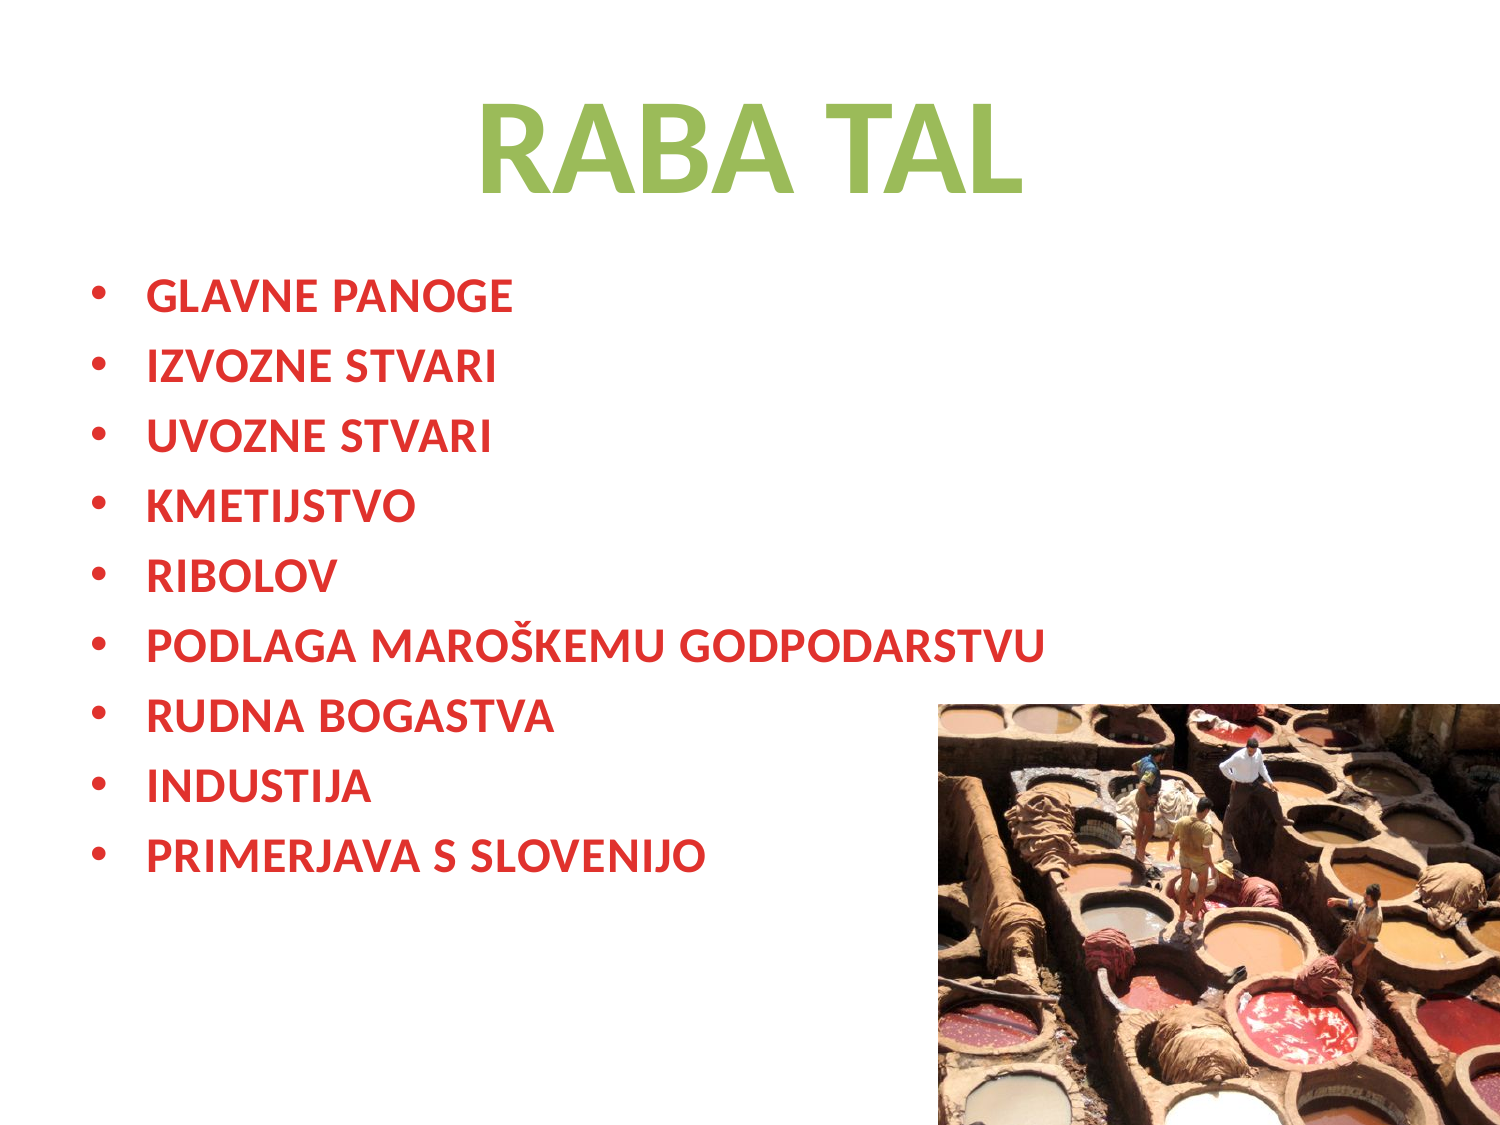

# RABA TAL
GLAVNE PANOGE
IZVOZNE STVARI
UVOZNE STVARI
KMETIJSTVO
RIBOLOV
PODLAGA MAROŠKEMU GODPODARSTVU
RUDNA BOGASTVA
INDUSTIJA
PRIMERJAVA S SLOVENIJO